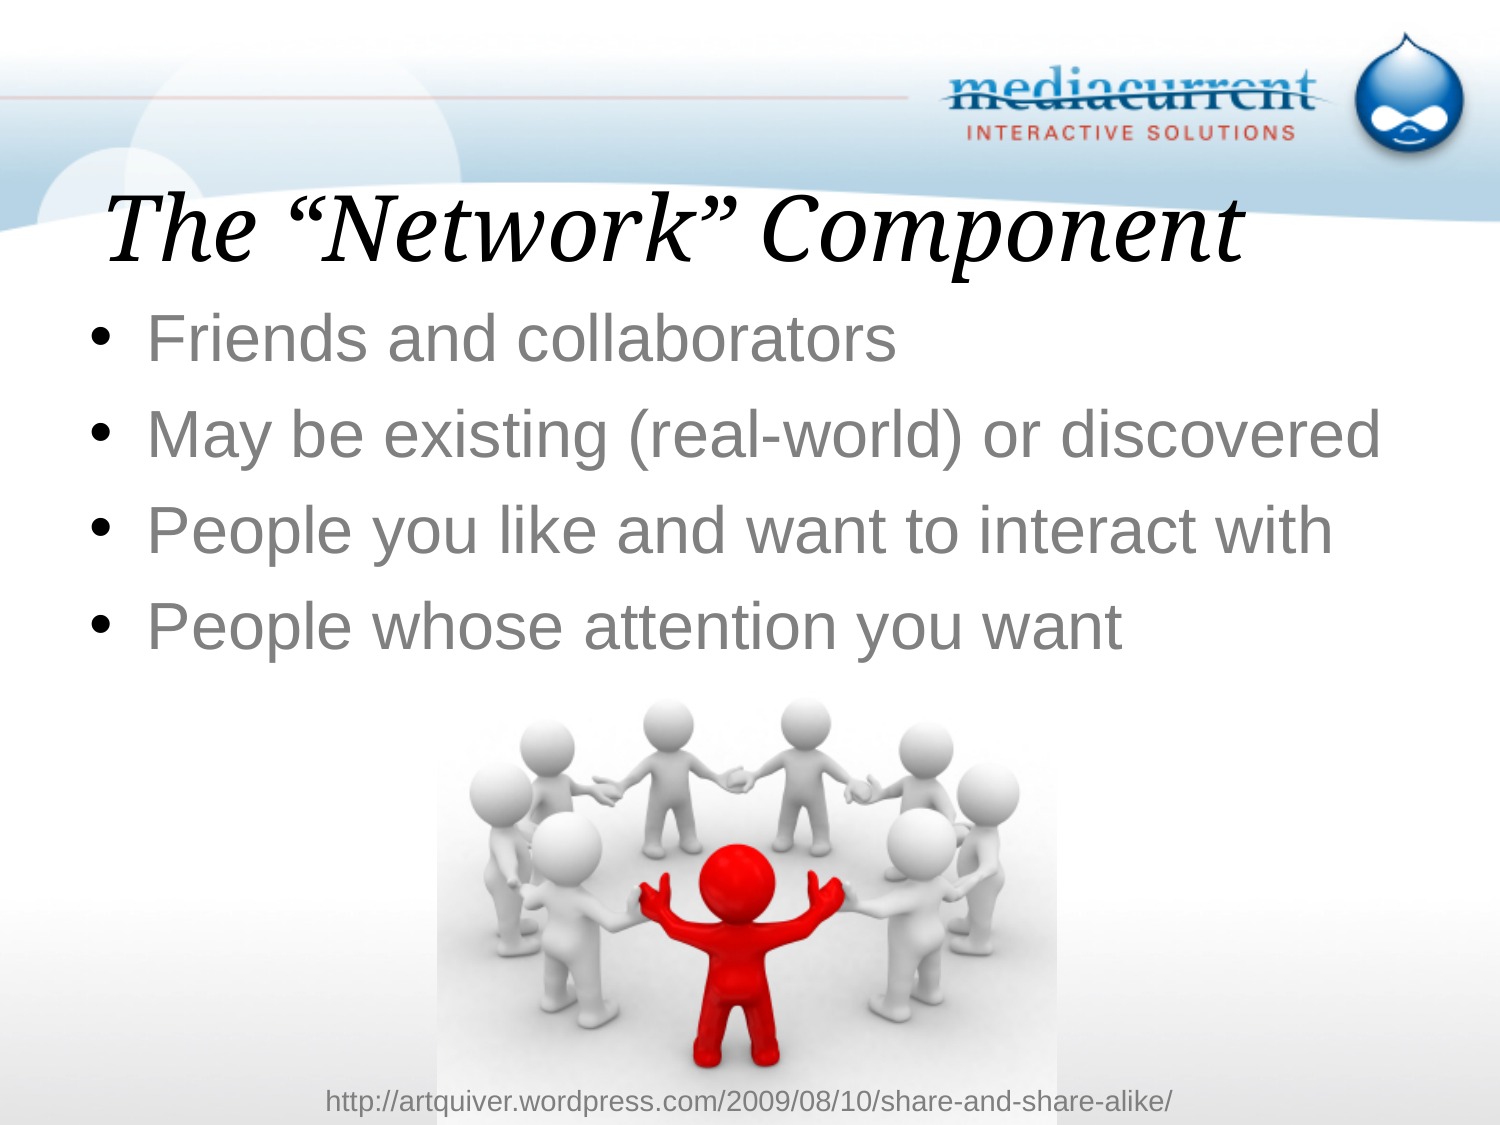

The “Network” Component
Friends and collaborators
May be existing (real-world) or discovered
People you like and want to interact with
People whose attention you want
http://artquiver.wordpress.com/2009/08/10/share-and-share-alike/